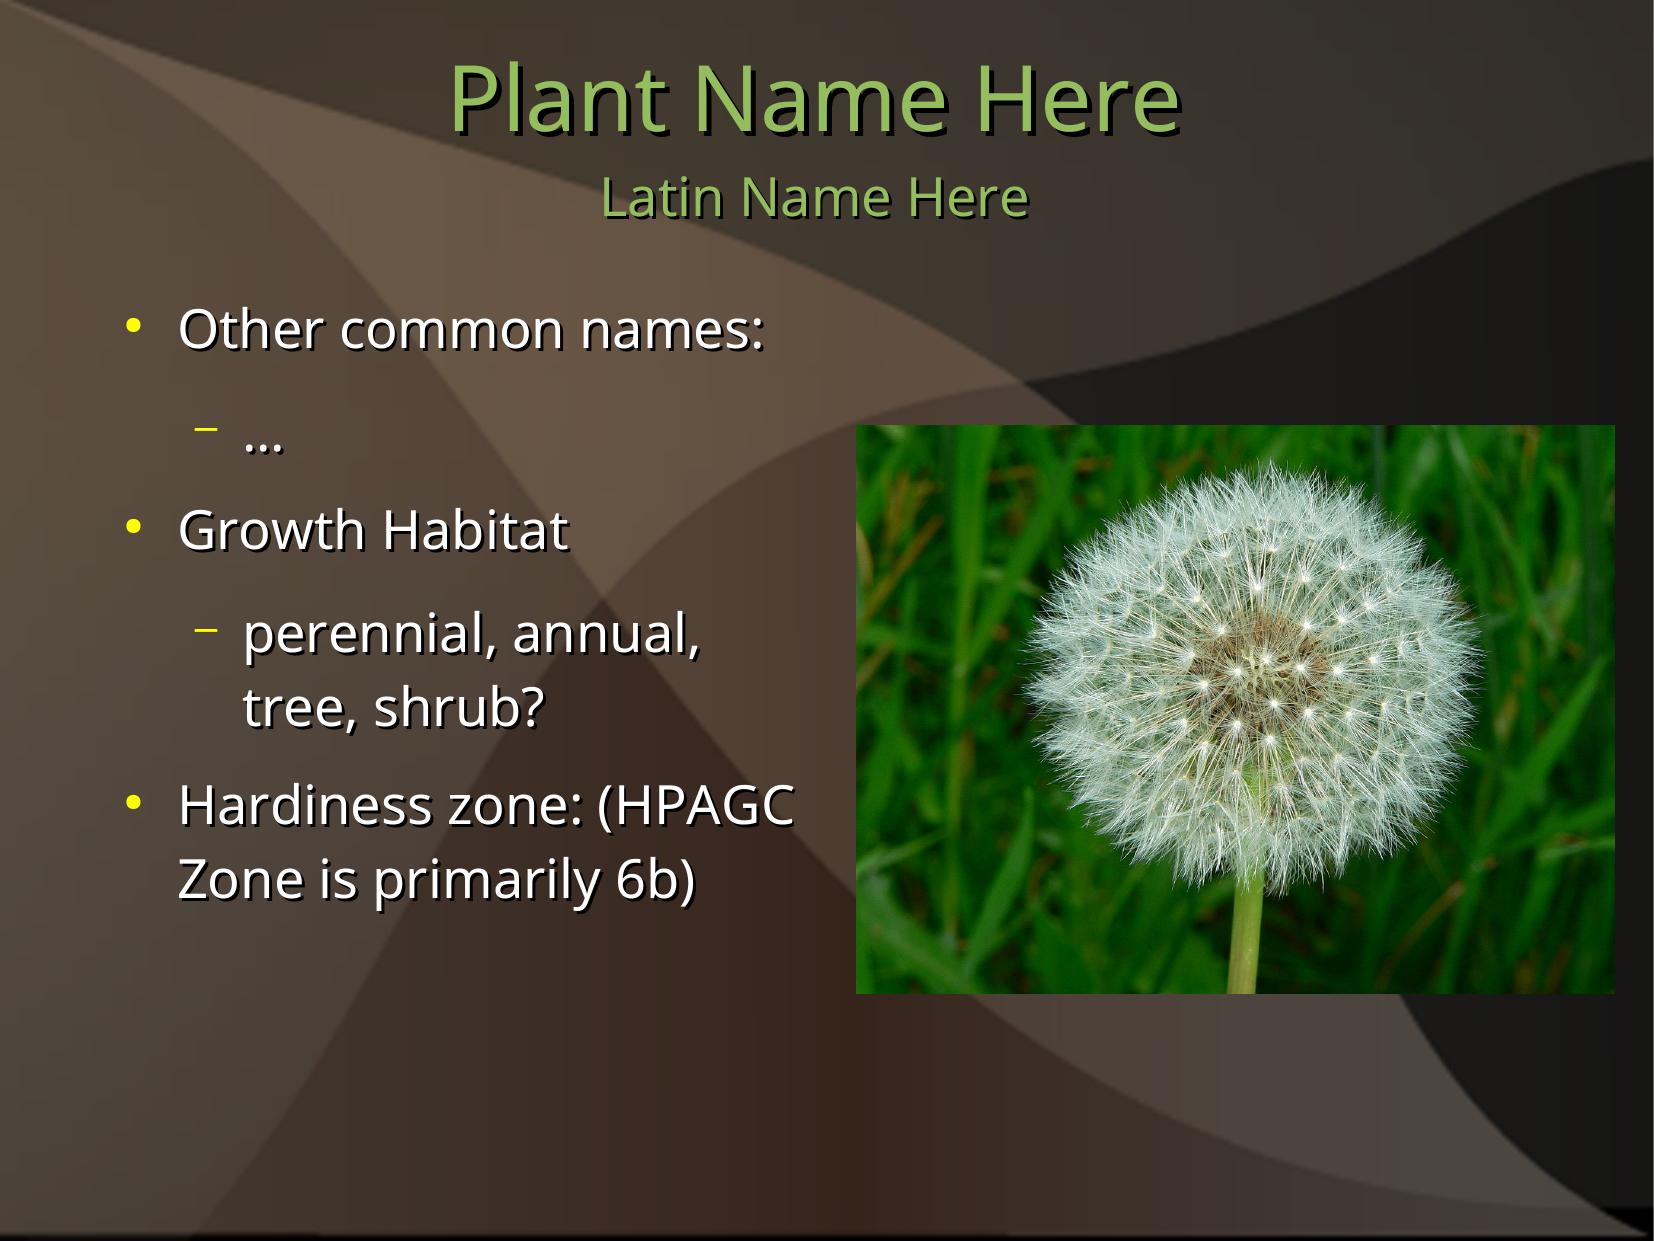

# Plant Name Here Latin Name Here
Other common names:
...
Growth Habitat
perennial, annual, tree, shrub?
Hardiness zone: (HPAGC Zone is primarily 6b)